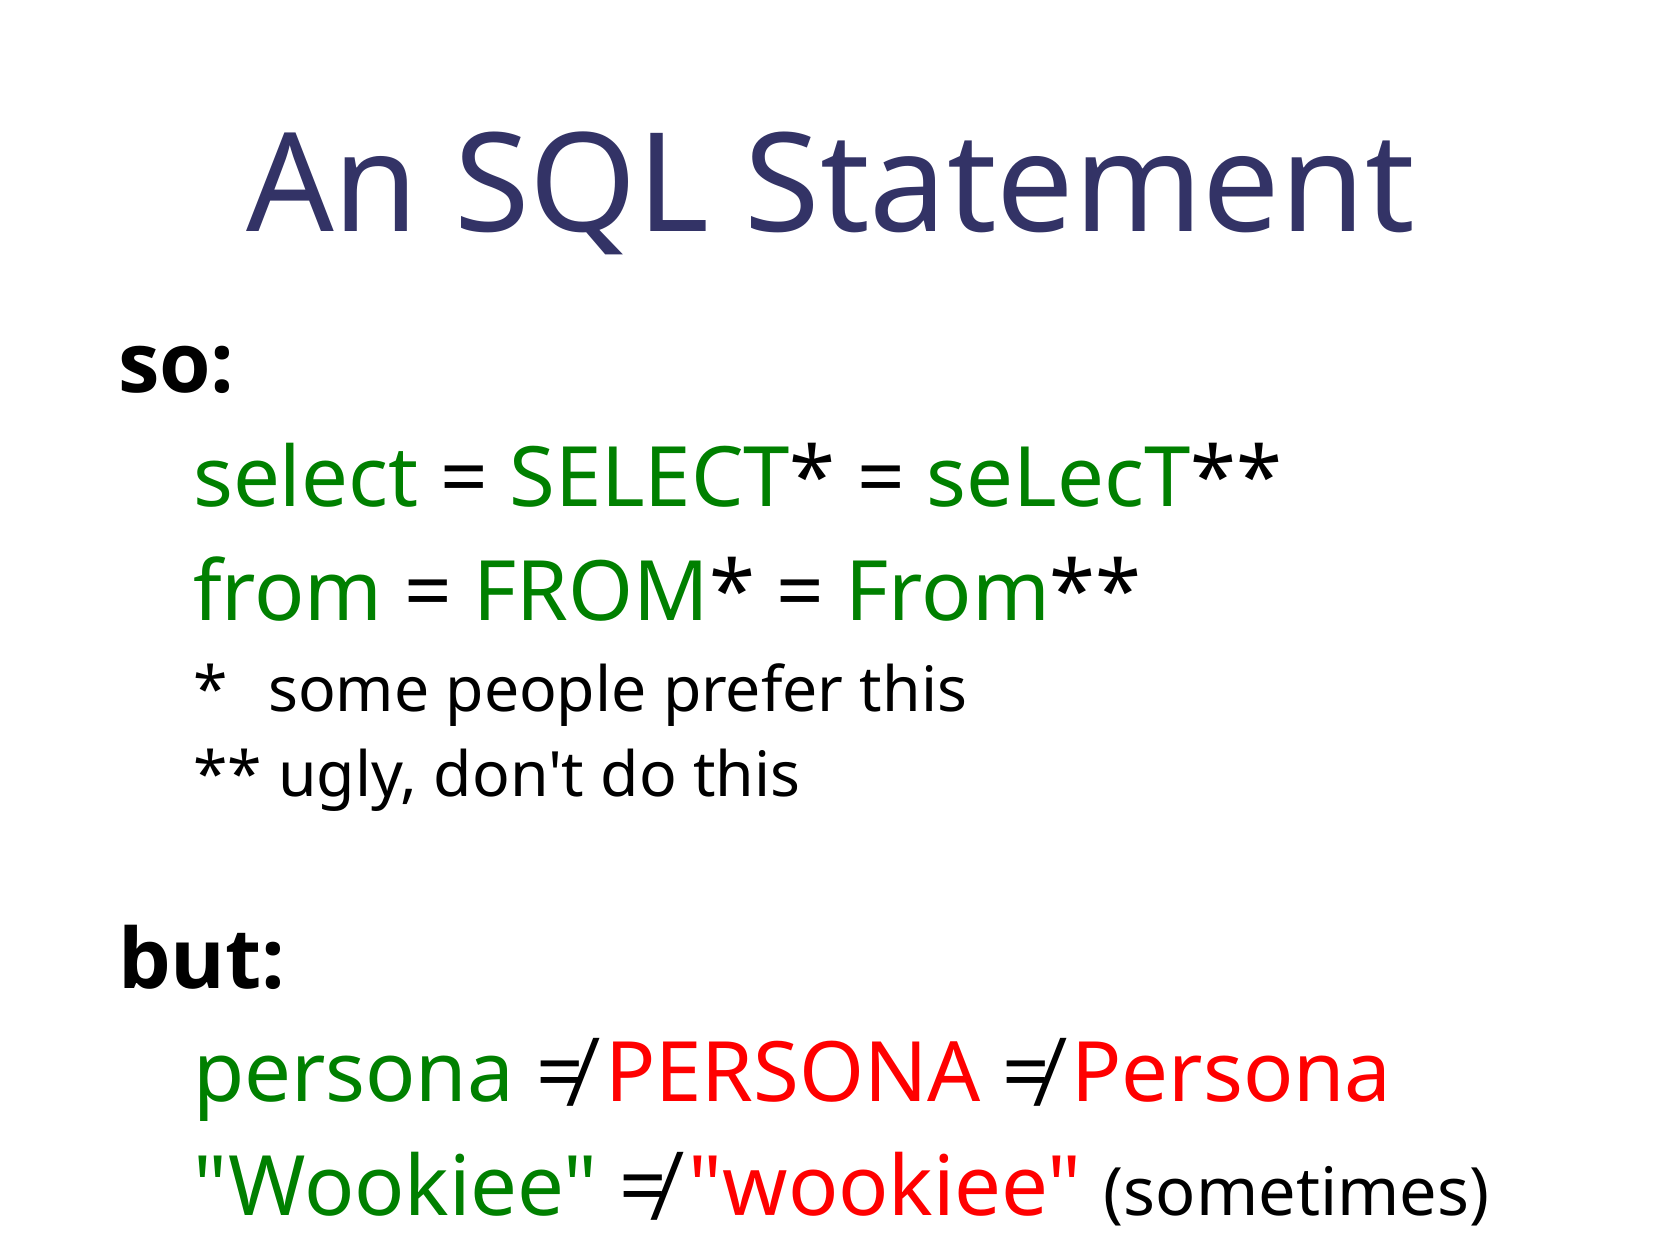

# An SQL Statement
so:
	select = SELECT* = seLecT**
	from = FROM* = From**
	* 	some people prefer this
	** ugly, don't do this
but:
	persona ≠ PERSONA ≠ Persona
	"Wookiee" ≠ "wookiee" (sometimes)